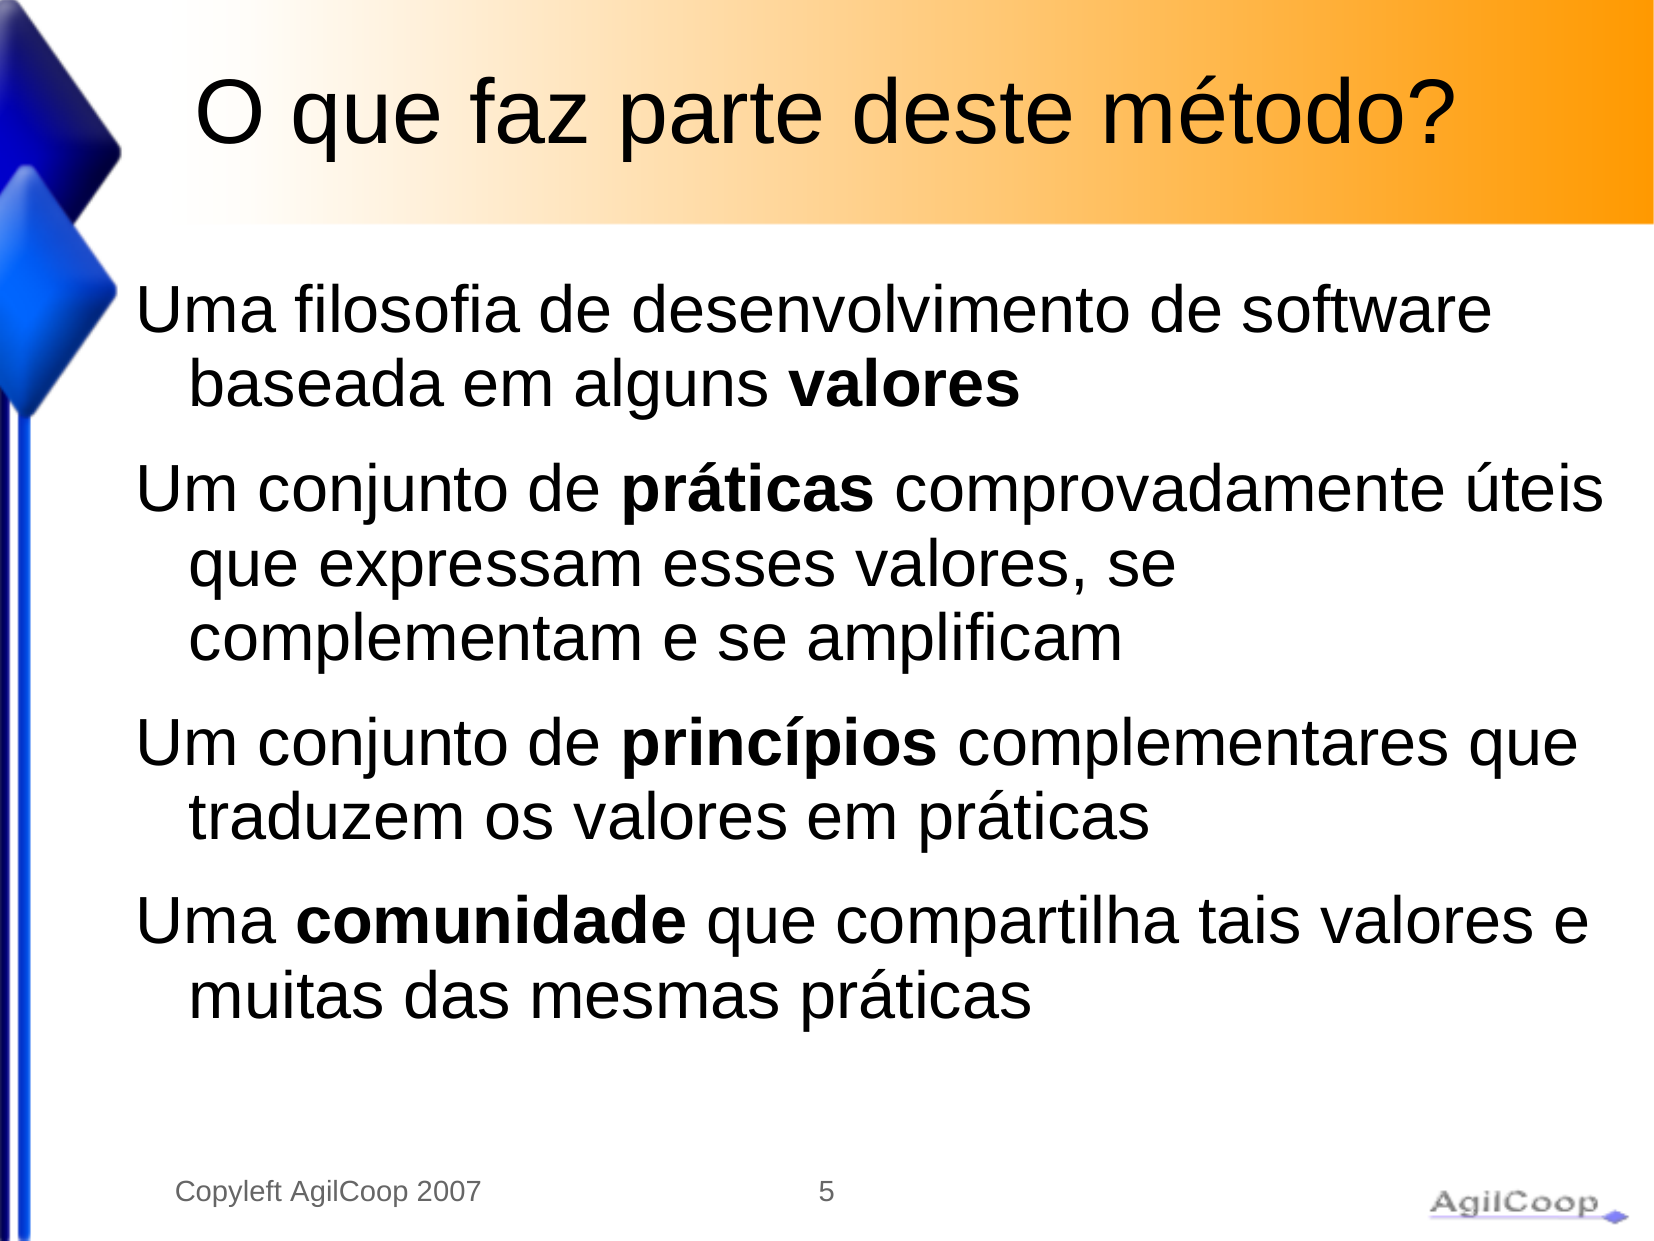

# O que faz parte deste método?
Uma filosofia de desenvolvimento de software baseada em alguns valores
Um conjunto de práticas comprovadamente úteis que expressam esses valores, se complementam e se amplificam
Um conjunto de princípios complementares que traduzem os valores em práticas
Uma comunidade que compartilha tais valores e muitas das mesmas práticas
Copyleft AgilCoop 2007
5